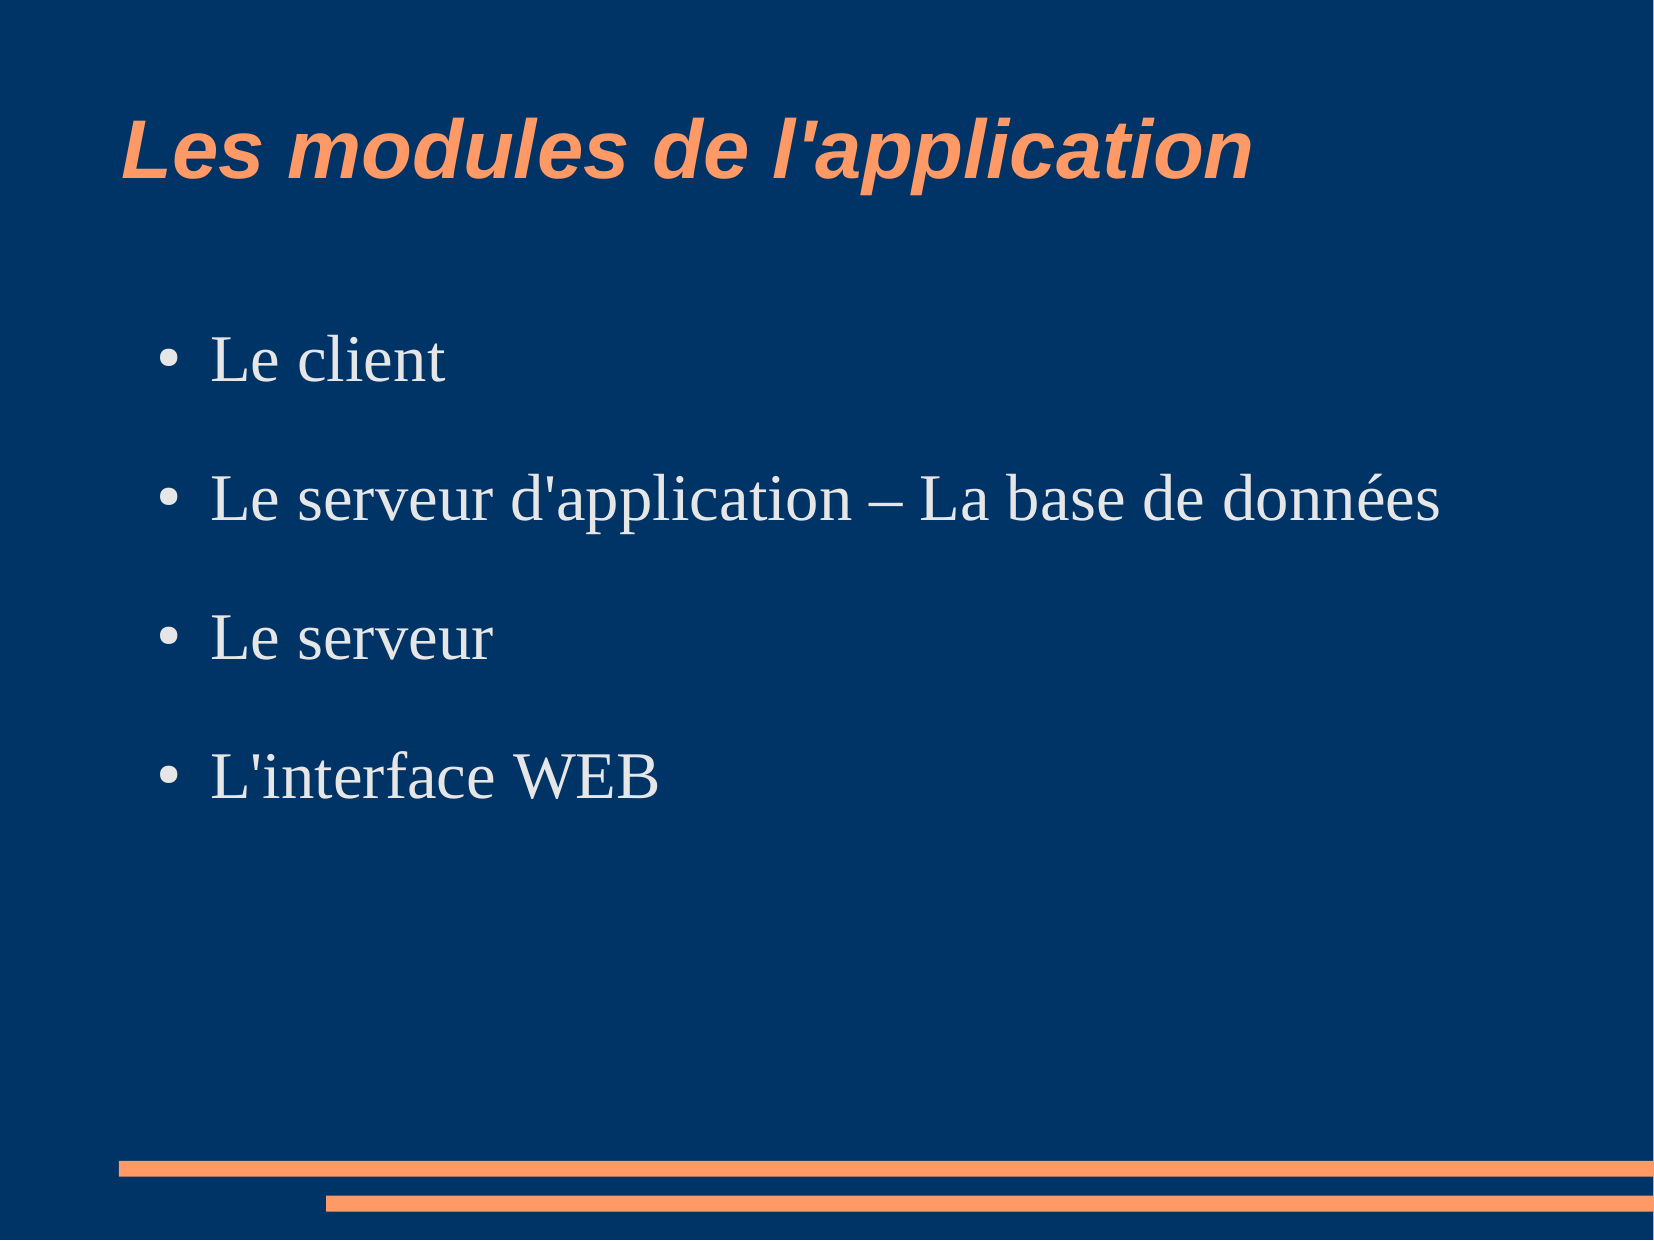

# Les modules de l'application
Le client
Le serveur d'application – La base de données
Le serveur
L'interface WEB